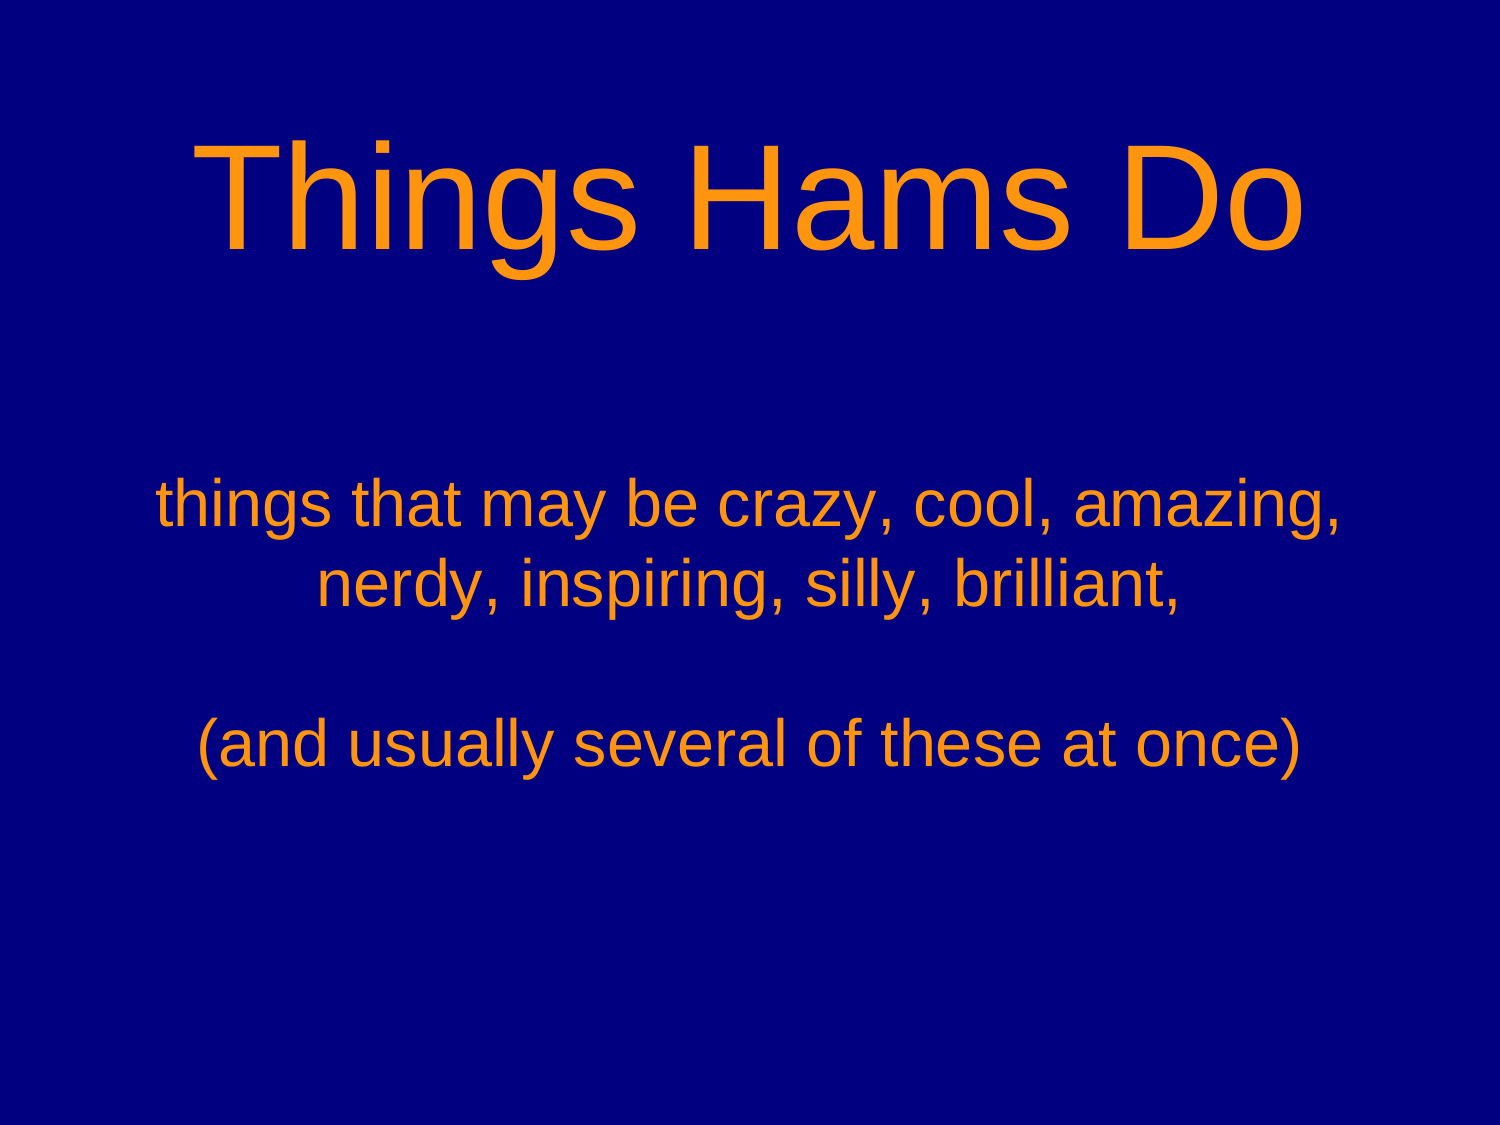

Things Hams Do
things that may be crazy, cool, amazing, nerdy, inspiring, silly, brilliant,
(and usually several of these at once)